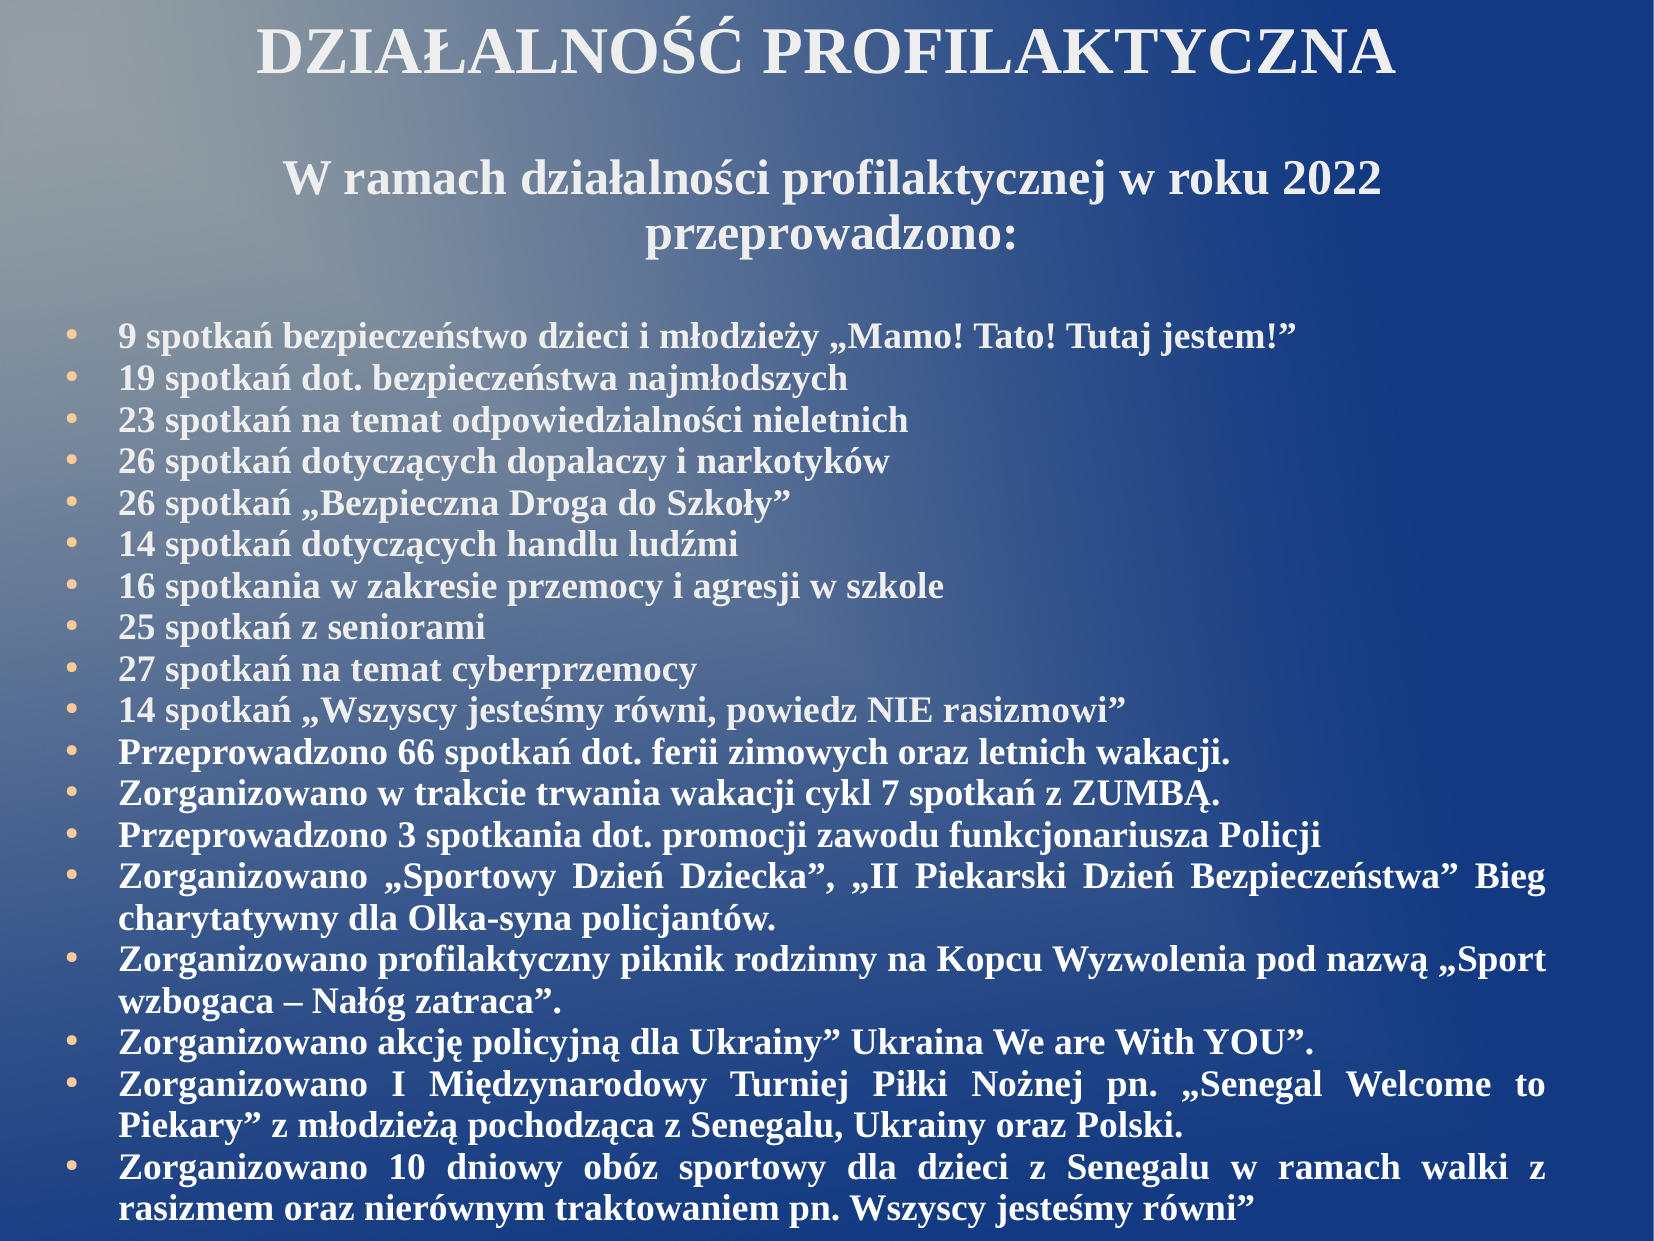

# DZIAŁALNOŚĆ PROFILAKTYCZNA
W ramach działalności profilaktycznej w roku 2022 przeprowadzono:
9 spotkań bezpieczeństwo dzieci i młodzieży „Mamo! Tato! Tutaj jestem!”
19 spotkań dot. bezpieczeństwa najmłodszych
23 spotkań na temat odpowiedzialności nieletnich
26 spotkań dotyczących dopalaczy i narkotyków
26 spotkań „Bezpieczna Droga do Szkoły”
14 spotkań dotyczących handlu ludźmi
16 spotkania w zakresie przemocy i agresji w szkole
25 spotkań z seniorami
27 spotkań na temat cyberprzemocy
14 spotkań „Wszyscy jesteśmy równi, powiedz NIE rasizmowi”
Przeprowadzono 66 spotkań dot. ferii zimowych oraz letnich wakacji.
Zorganizowano w trakcie trwania wakacji cykl 7 spotkań z ZUMBĄ.
Przeprowadzono 3 spotkania dot. promocji zawodu funkcjonariusza Policji
Zorganizowano „Sportowy Dzień Dziecka”, „II Piekarski Dzień Bezpieczeństwa” Bieg charytatywny dla Olka-syna policjantów.
Zorganizowano profilaktyczny piknik rodzinny na Kopcu Wyzwolenia pod nazwą „Sport wzbogaca – Nałóg zatraca”.
Zorganizowano akcję policyjną dla Ukrainy” Ukraina We are With YOU”.
Zorganizowano I Międzynarodowy Turniej Piłki Nożnej pn. „Senegal Welcome to Piekary” z młodzieżą pochodząca z Senegalu, Ukrainy oraz Polski.
Zorganizowano 10 dniowy obóz sportowy dla dzieci z Senegalu w ramach walki z rasizmem oraz nierównym traktowaniem pn. Wszyscy jesteśmy równi”